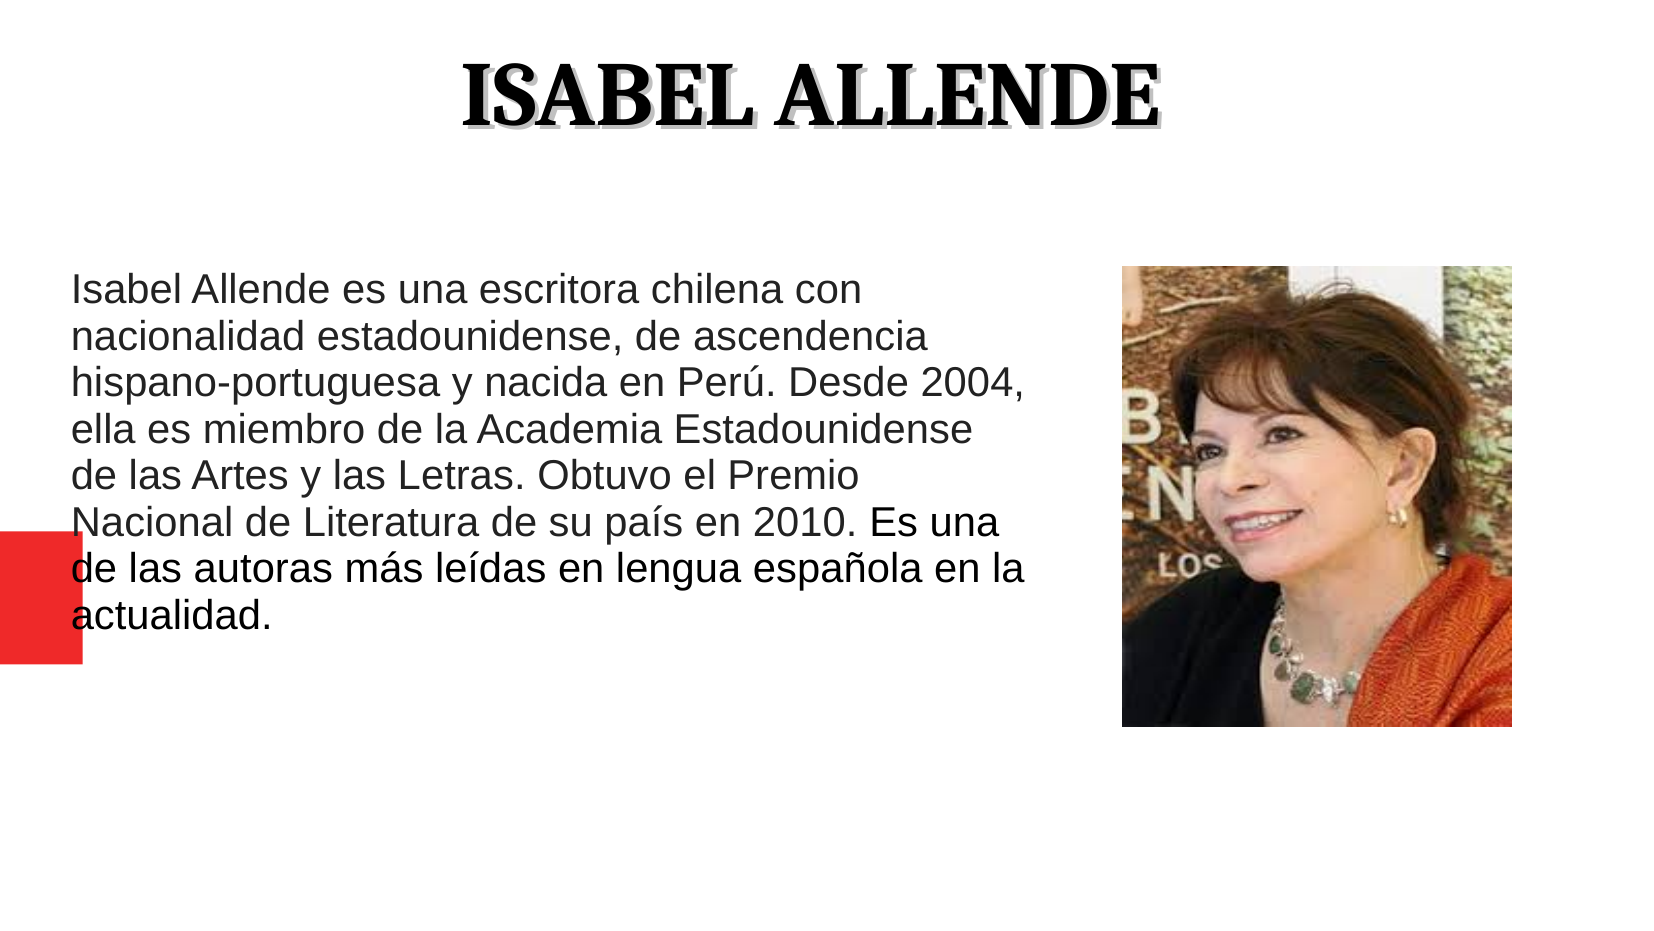

# ISABEL ALLENDE
Isabel Allende es una escritora chilena con nacionalidad estadounidense, de ascendencia hispano-portuguesa y nacida en Perú. Desde 2004, ella es miembro de la Academia Estadounidense de las Artes y las Letras.​ Obtuvo el Premio Nacional de Literatura de su país en 2010. Es una de las autoras más leídas en lengua española en la actualidad.